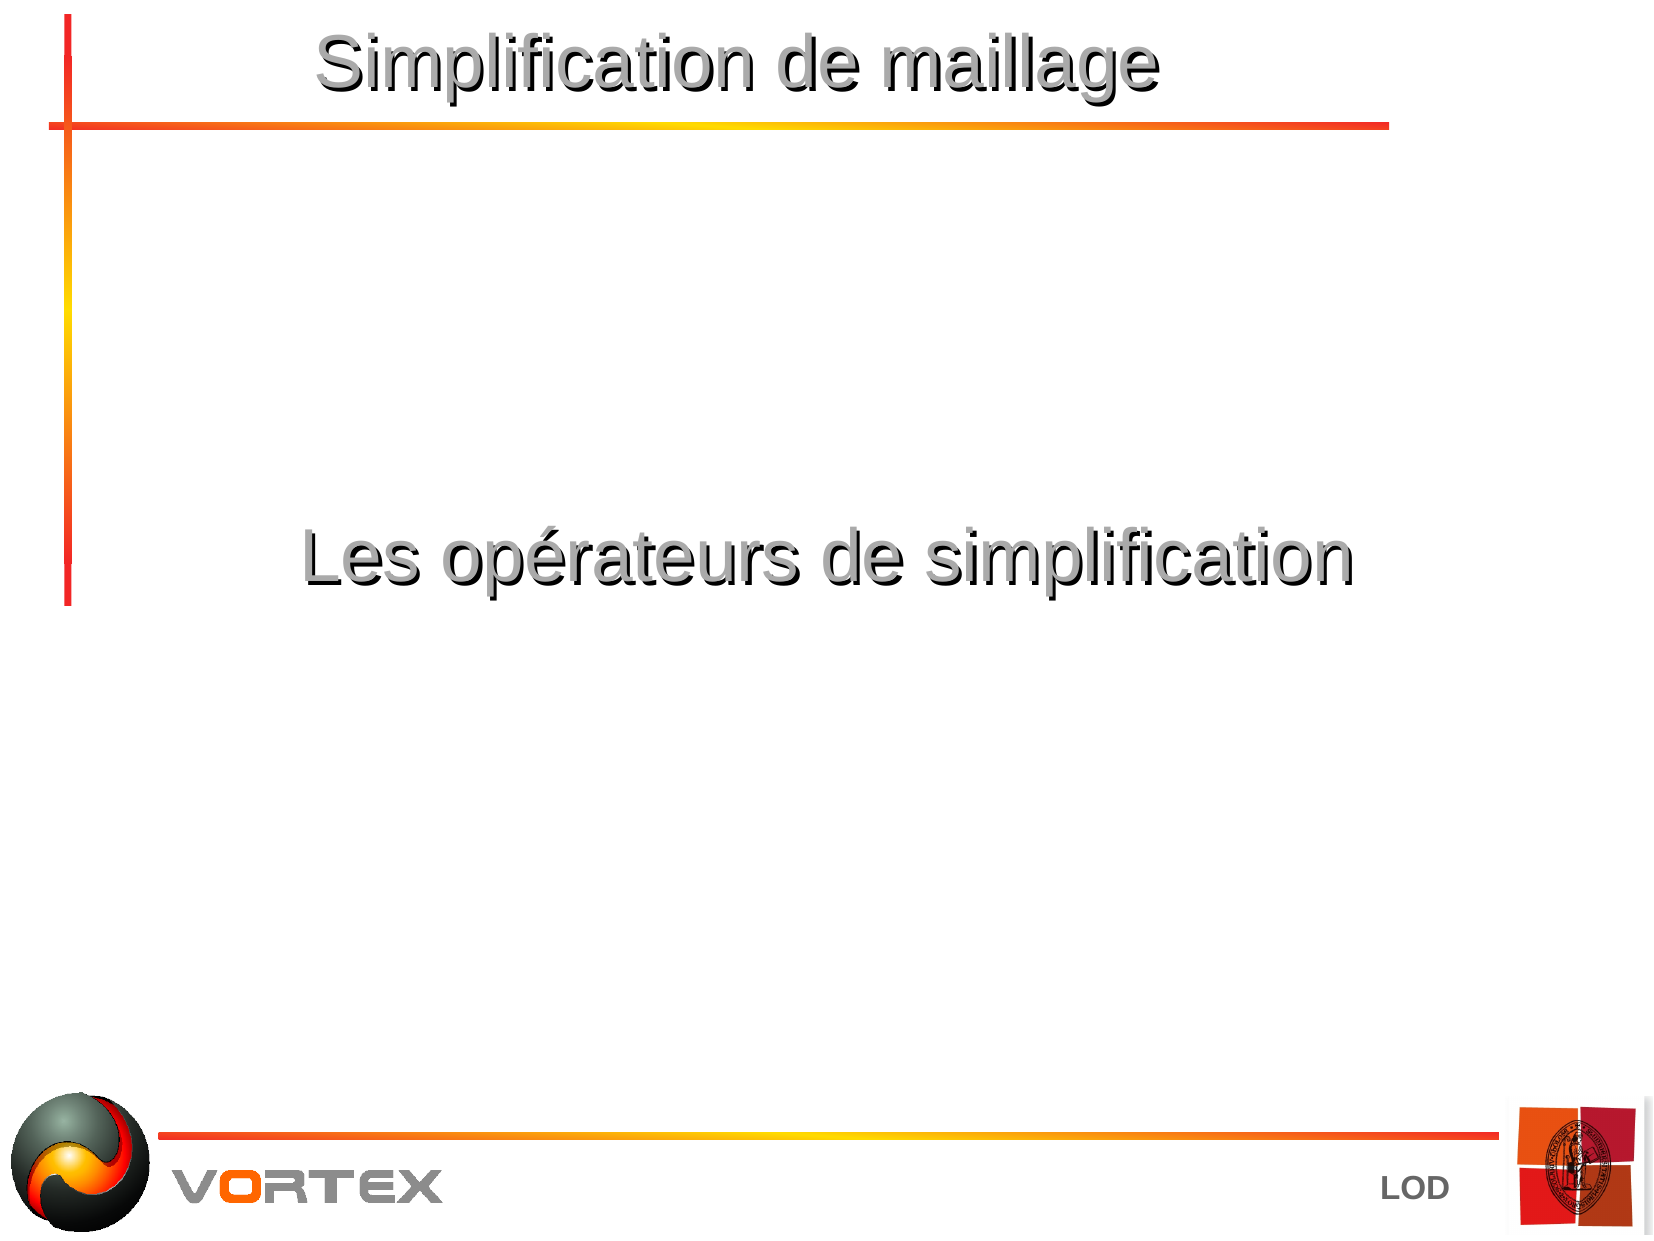

# Simplification de maillage
Les opérateurs de simplification